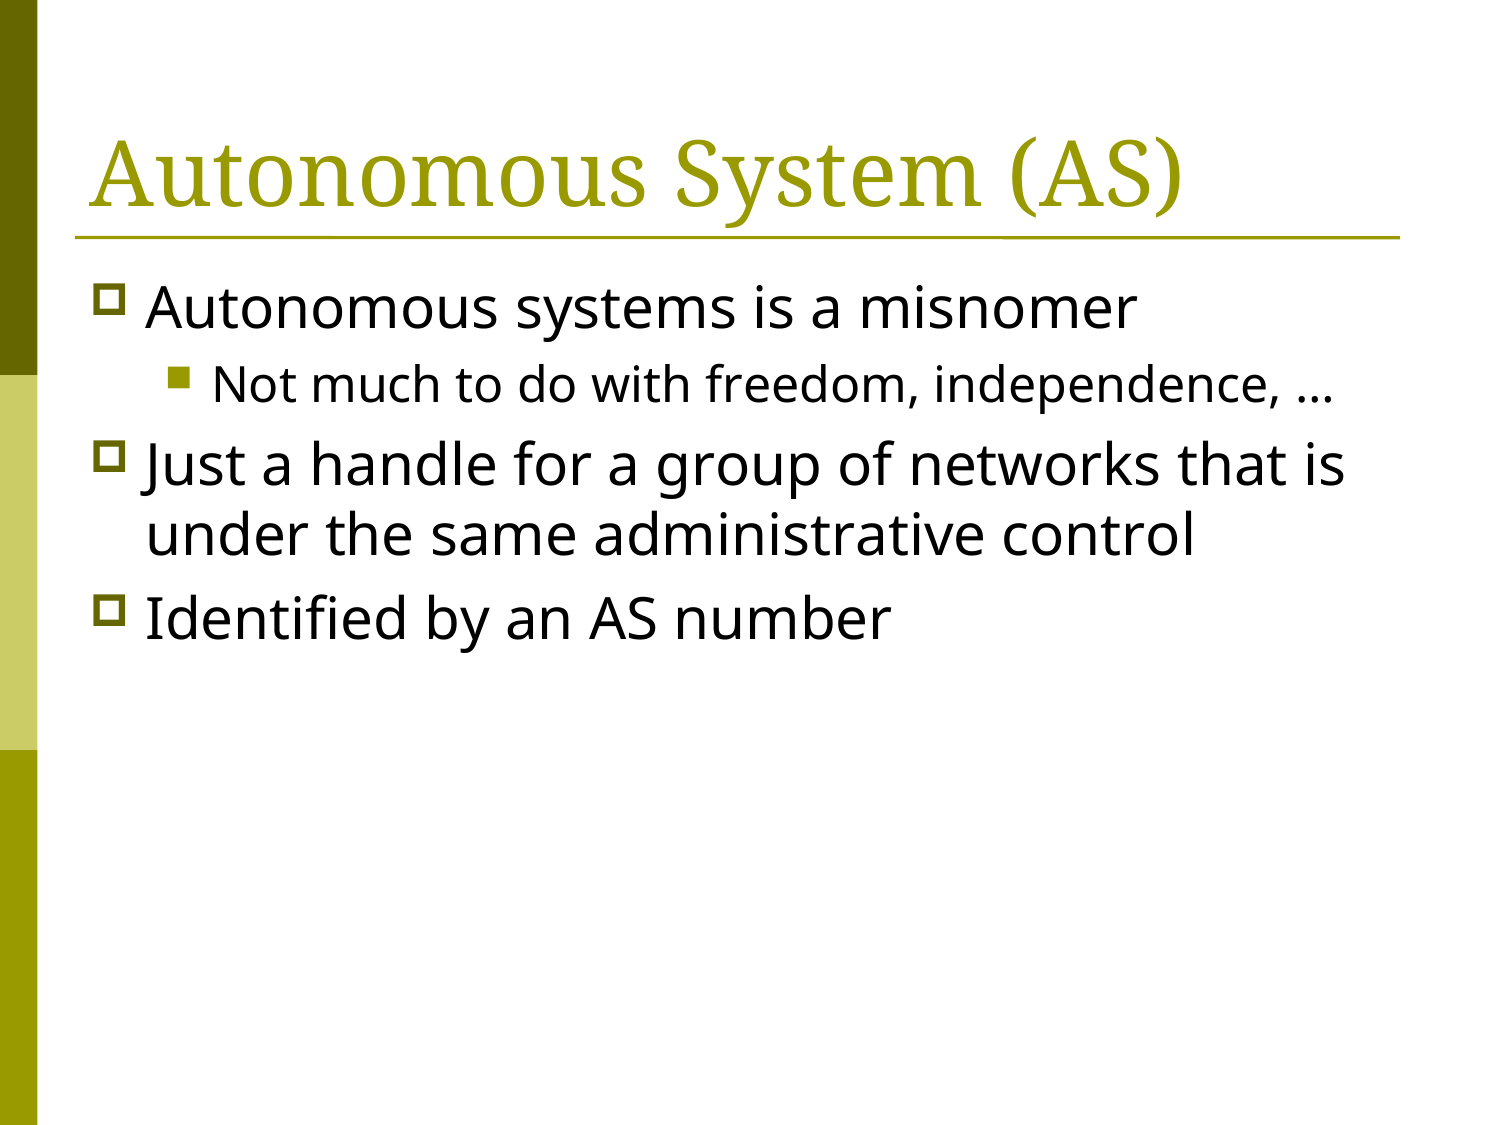

# Autonomous System (AS)
Autonomous systems is a misnomer
Not much to do with freedom, independence, …
Just a handle for a group of networks that is under the same administrative control
Identified by an AS number